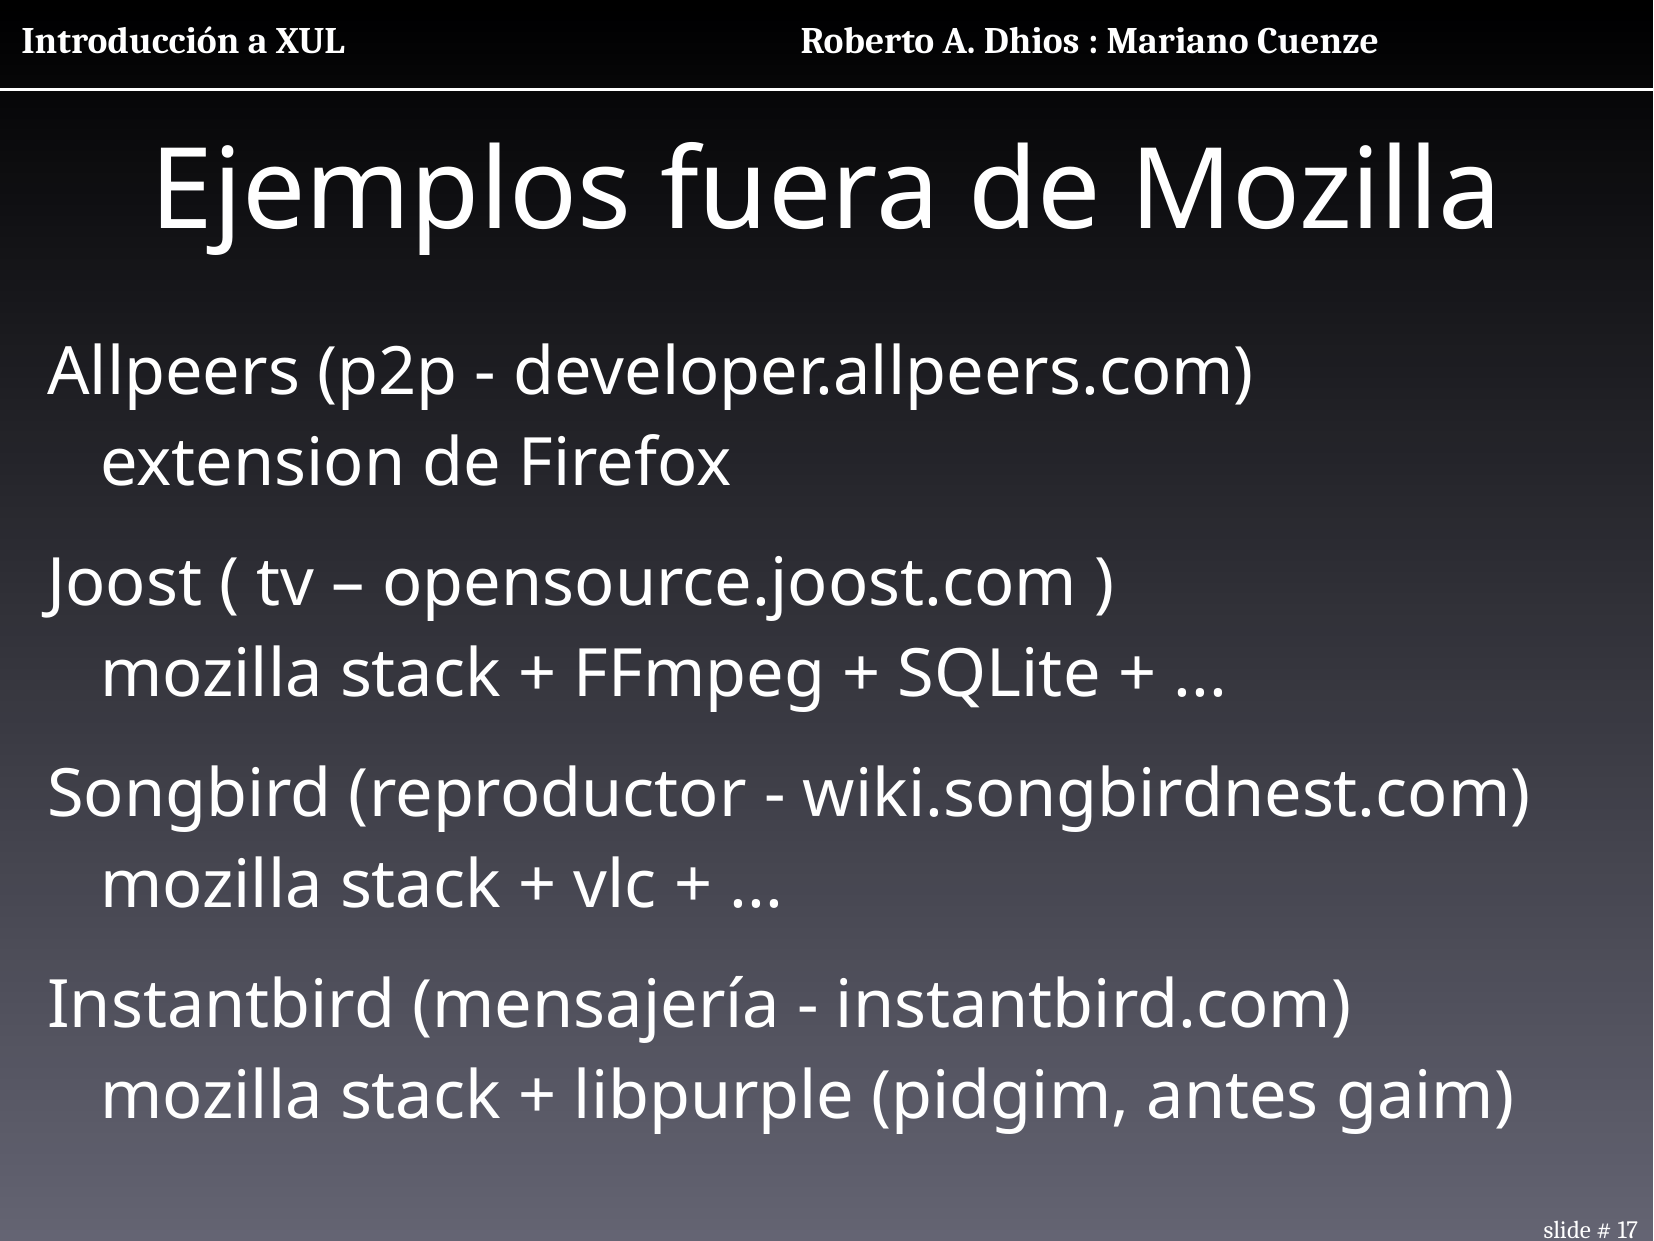

Introducción a XUL						 Roberto A. Dhios : Mariano Cuenze
# Ejemplos fuera de Mozilla
Allpeers (p2p - developer.allpeers.com)
extension de Firefox
Joost ( tv – opensource.joost.com )
mozilla stack + FFmpeg + SQLite + ...
Songbird (reproductor - wiki.songbirdnest.com)
mozilla stack + vlc + ...
Instantbird (mensajería - instantbird.com)
mozilla stack + libpurple (pidgim, antes gaim)